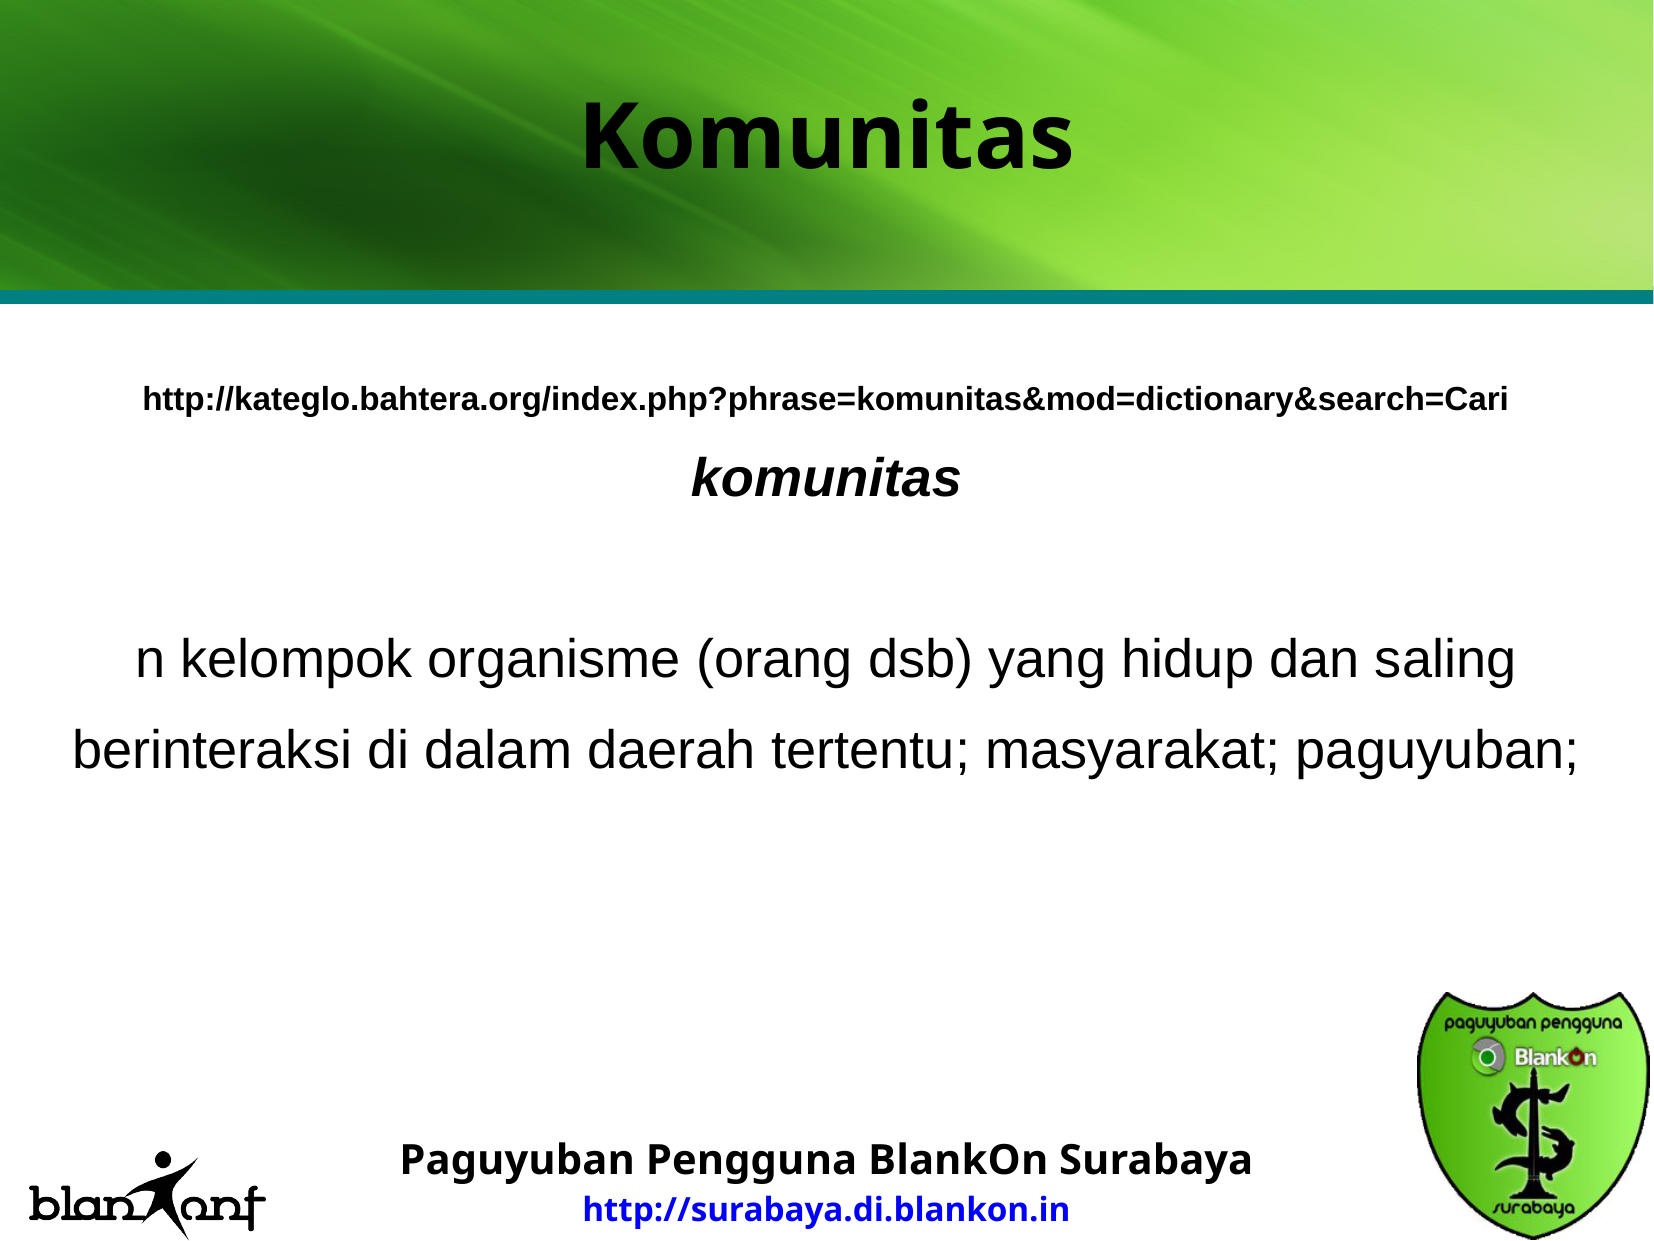

Komunitas
#
http://kateglo.bahtera.org/index.php?phrase=komunitas&mod=dictionary&search=Cari
komunitas
n kelompok organisme (orang dsb) yang hidup dan saling berinteraksi di dalam daerah tertentu; masyarakat; paguyuban;
Paguyuban Pengguna BlankOn Surabaya
http://surabaya.di.blankon.in